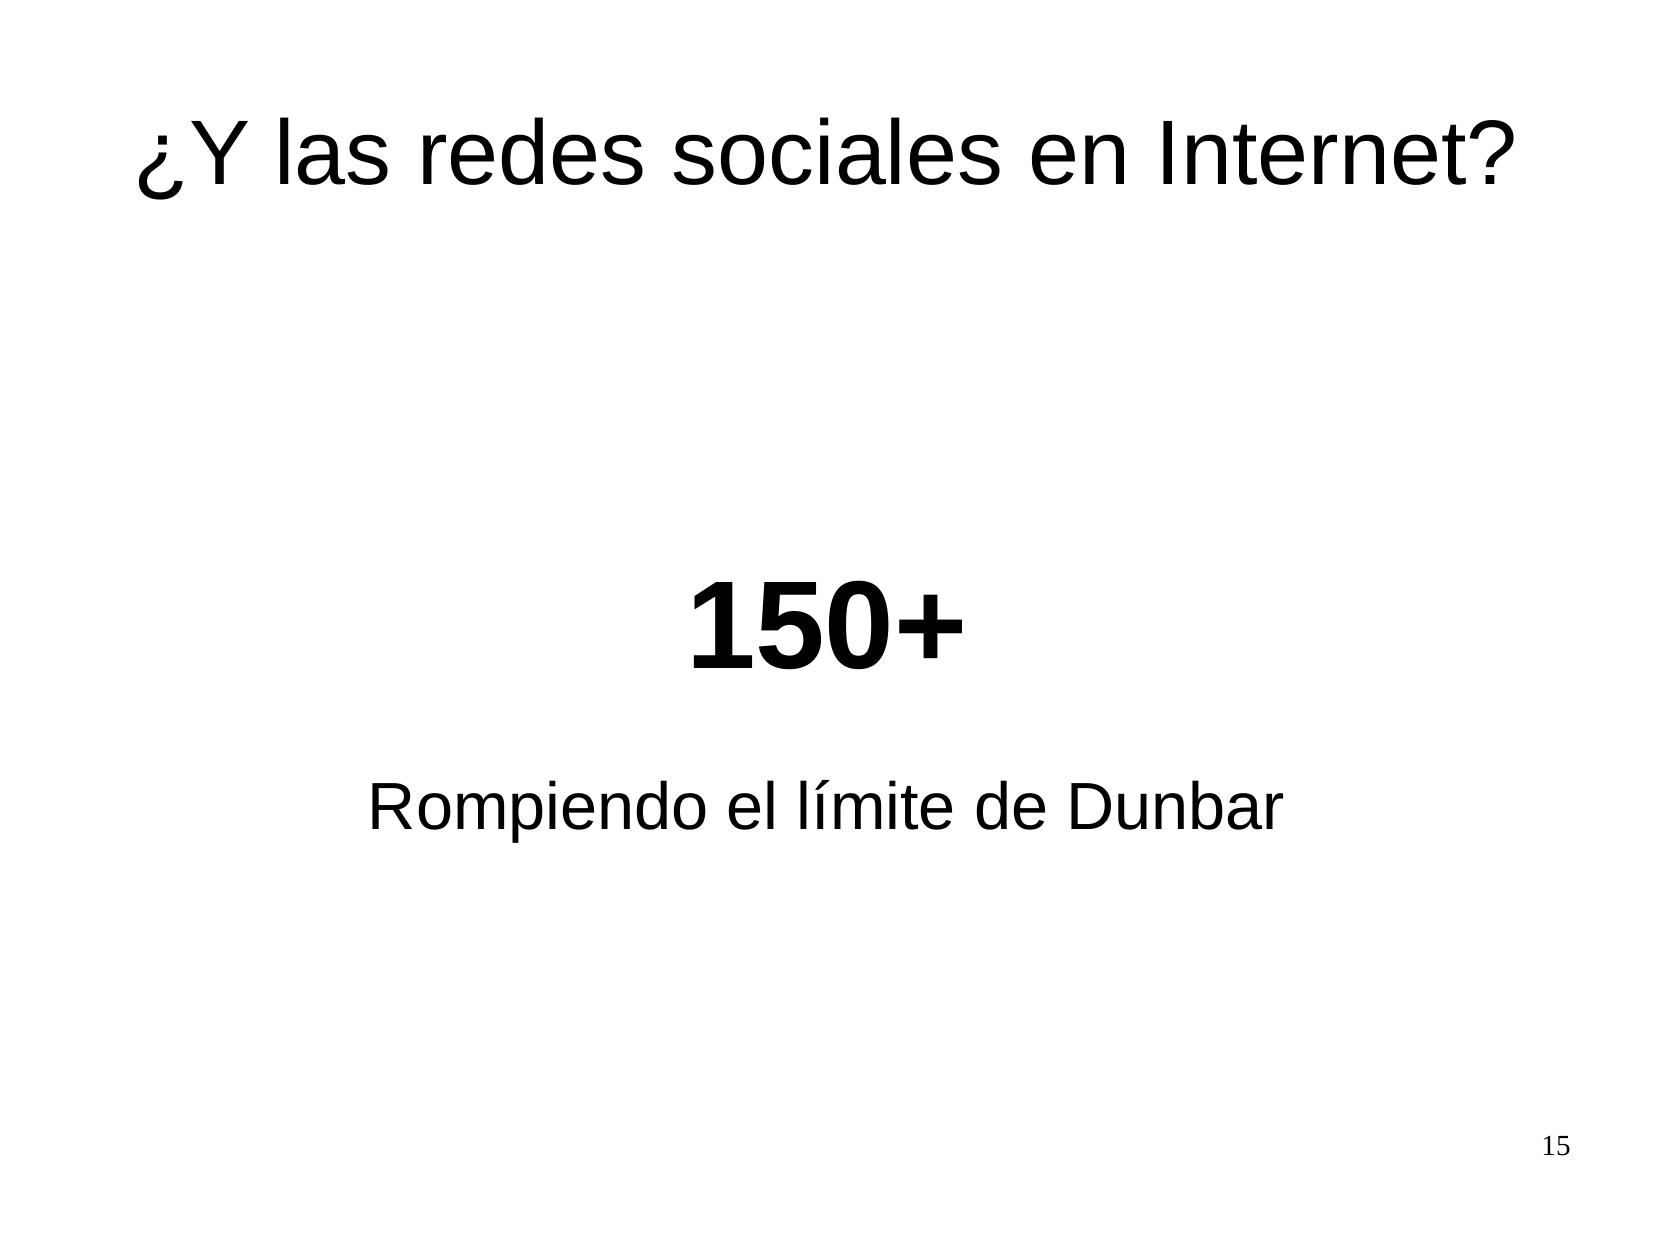

¿Y las redes sociales en Internet?
# 150+
Rompiendo el límite de Dunbar
15